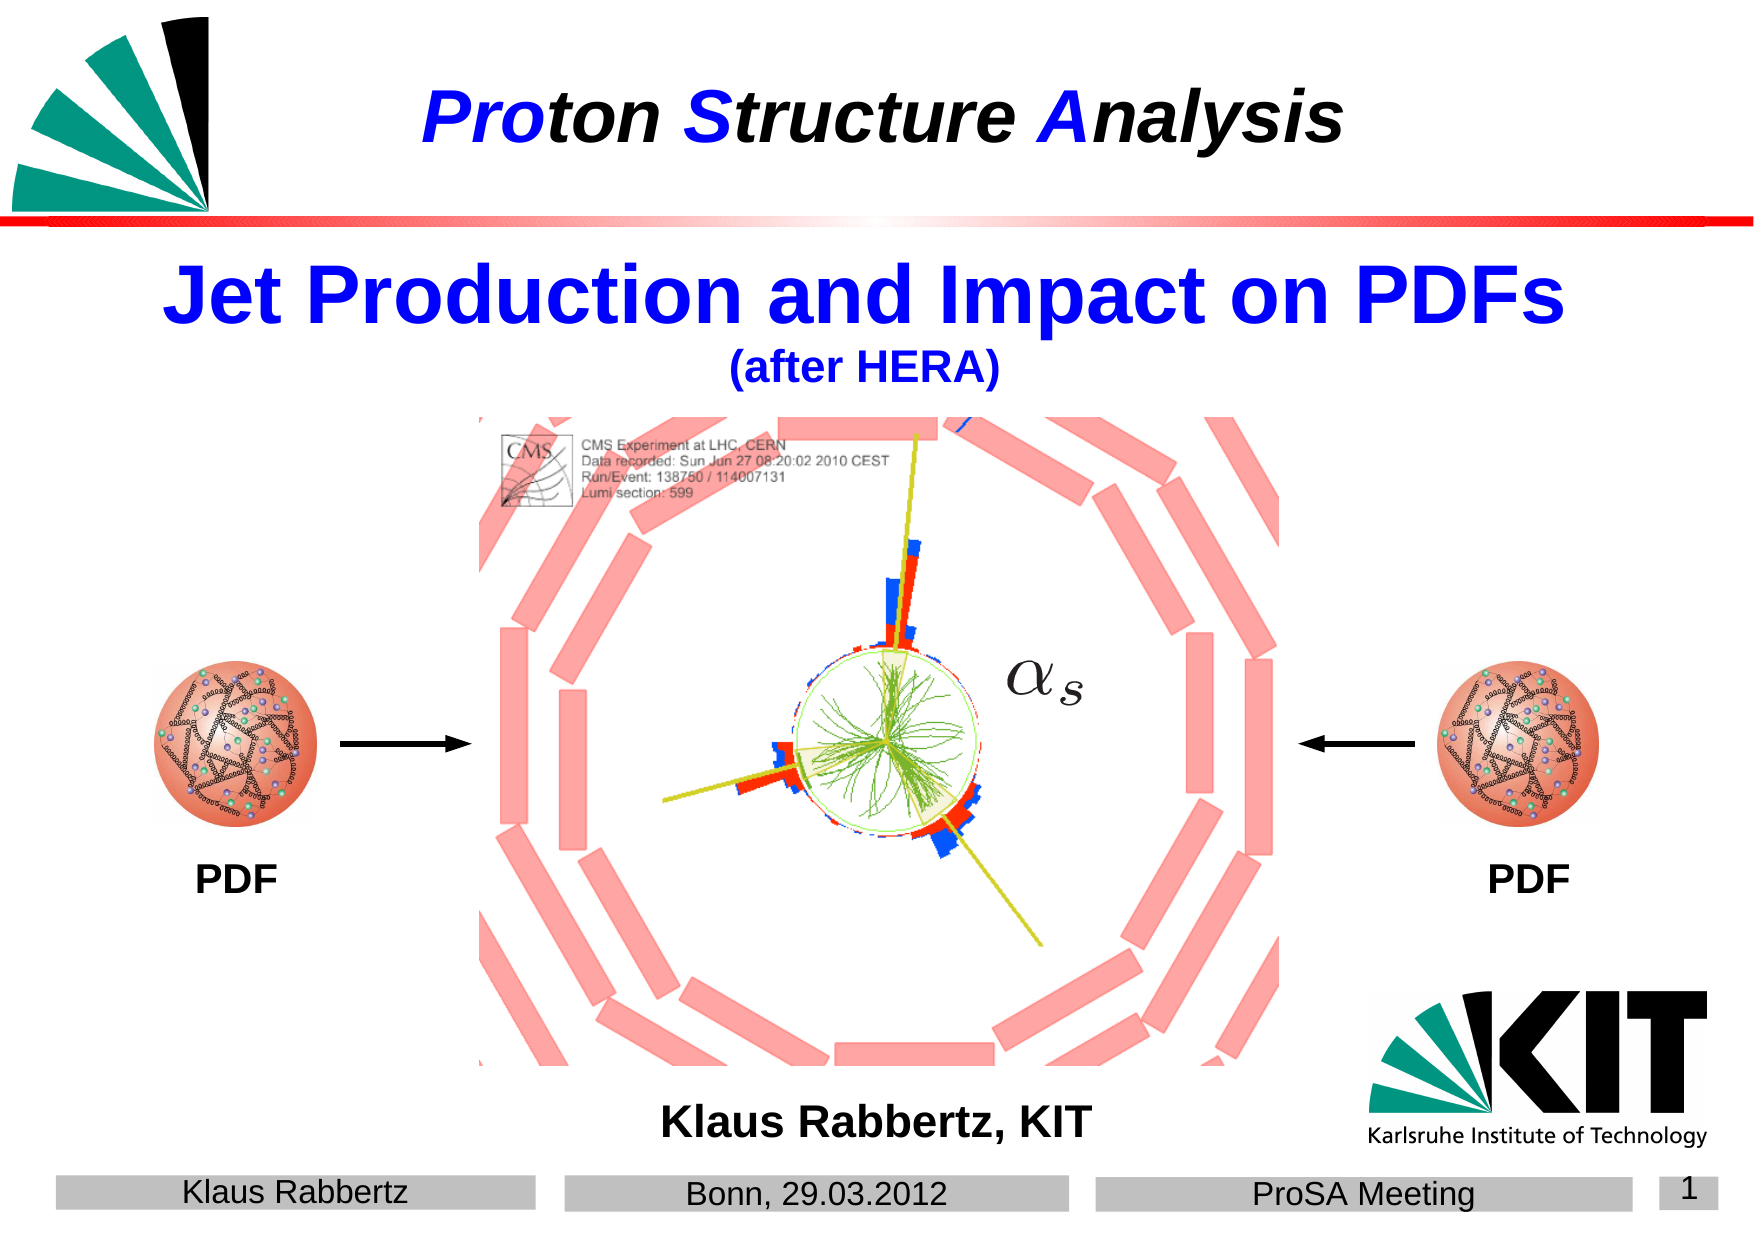

# Proton Structure Analysis
Jet Production and Impact on PDFs
(after HERA)
PDF
PDF
Klaus Rabbertz, KIT